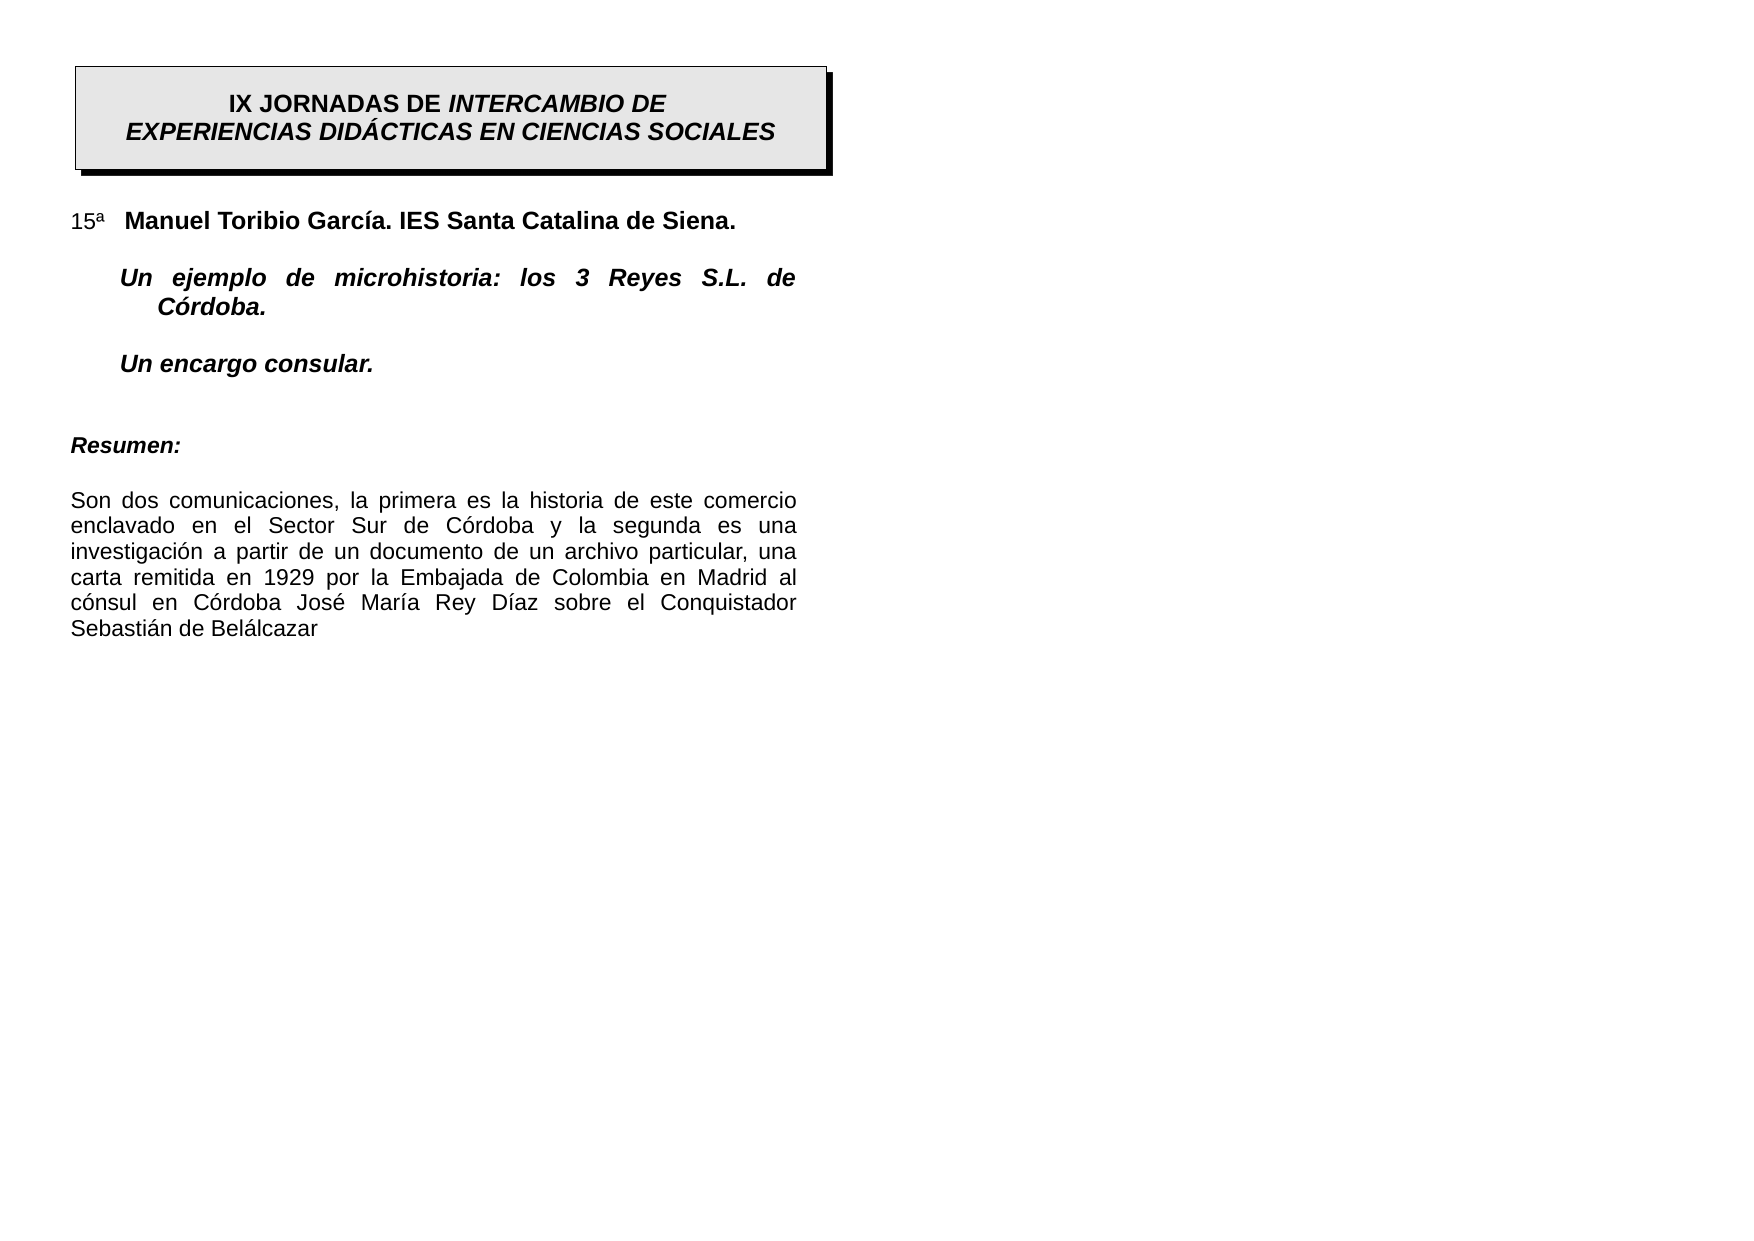

IX JORNADAS DE INTERCAMBIO DE
EXPERIENCIAS DIDÁCTICAS EN CIENCIAS SOCIALES
# 15ª Manuel Toribio García. IES Santa Catalina de Siena.
Un ejemplo de microhistoria: los 3 Reyes S.L. de Córdoba.
Un encargo consular.
Resumen:
Son dos comunicaciones, la primera es la historia de este comercio enclavado en el Sector Sur de Córdoba y la segunda es una investigación a partir de un documento de un archivo particular, una carta remitida en 1929 por la Embajada de Colombia en Madrid al cónsul en Córdoba José María Rey Díaz sobre el Conquistador Sebastián de Belálcazar